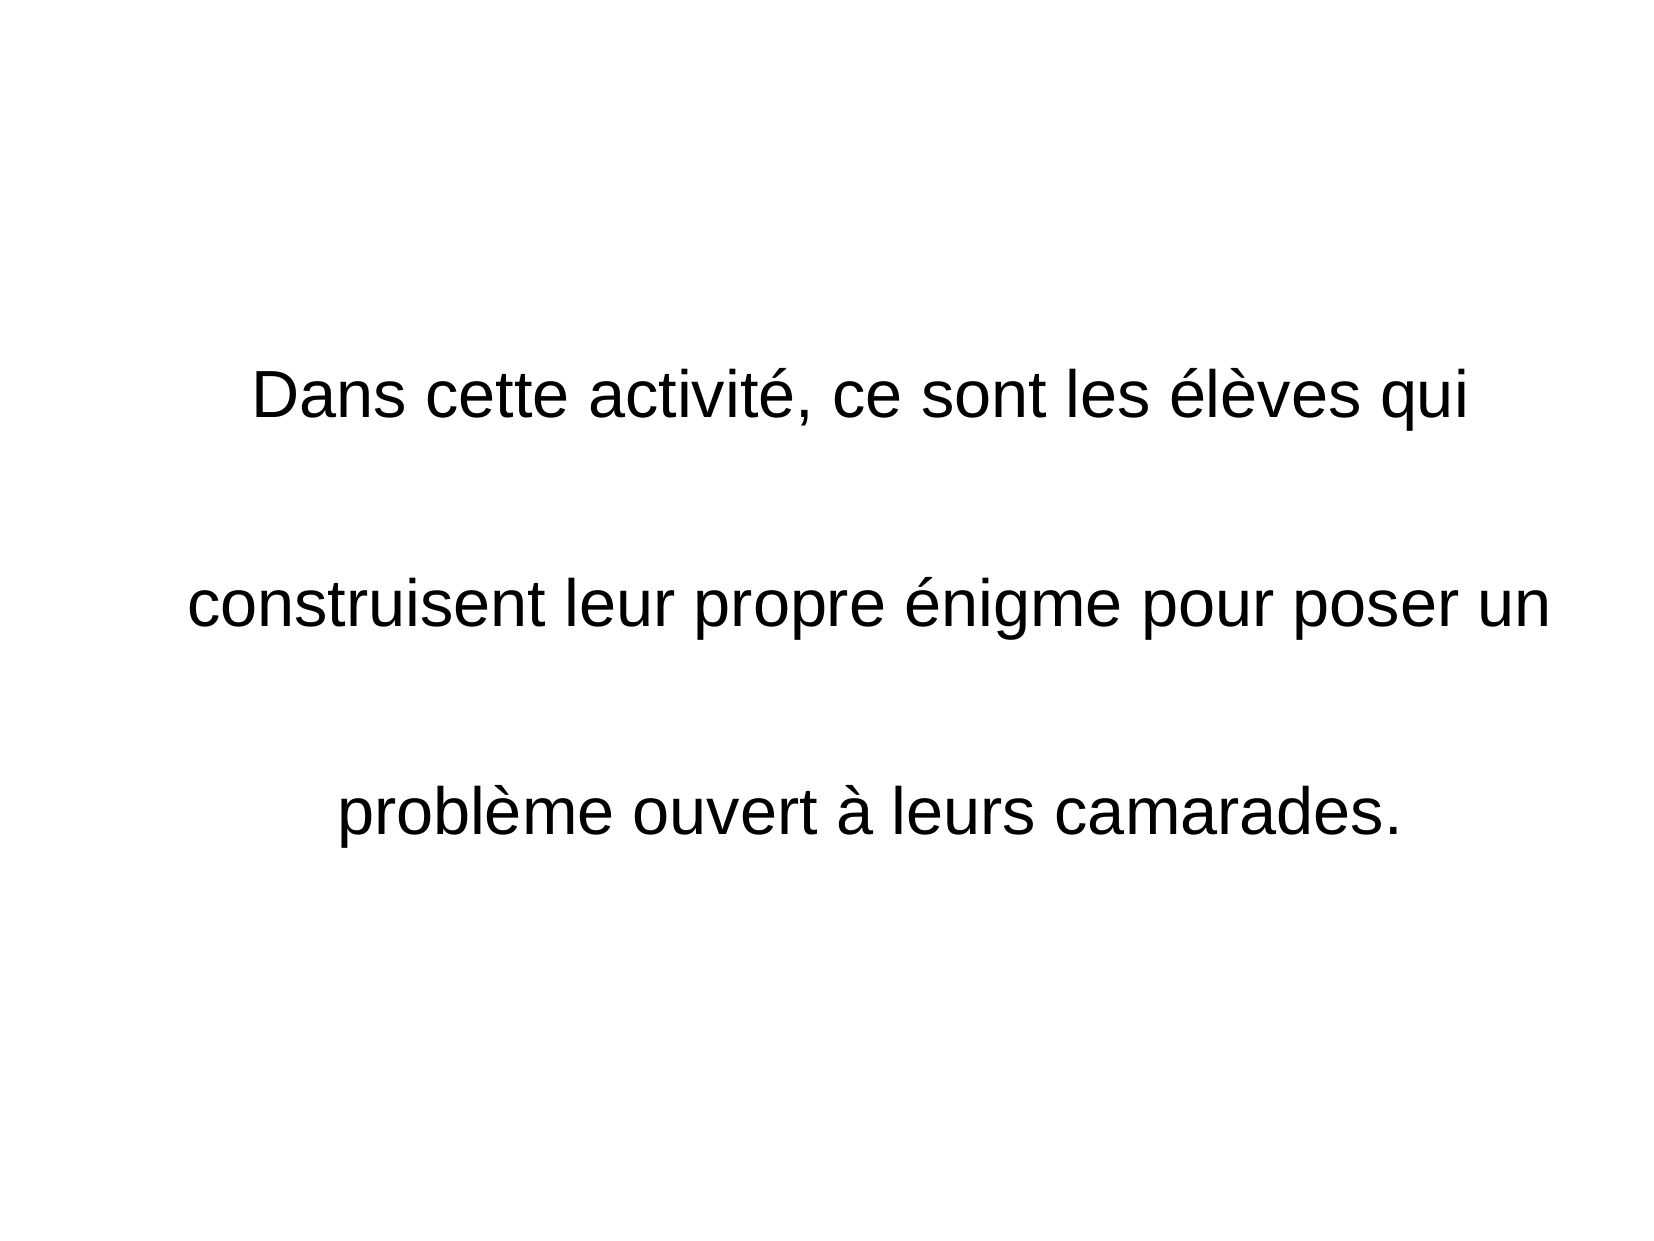

# Dans cette activité, ce sont les élèves qui
 construisent leur propre énigme pour poser un
 problème ouvert à leurs camarades.